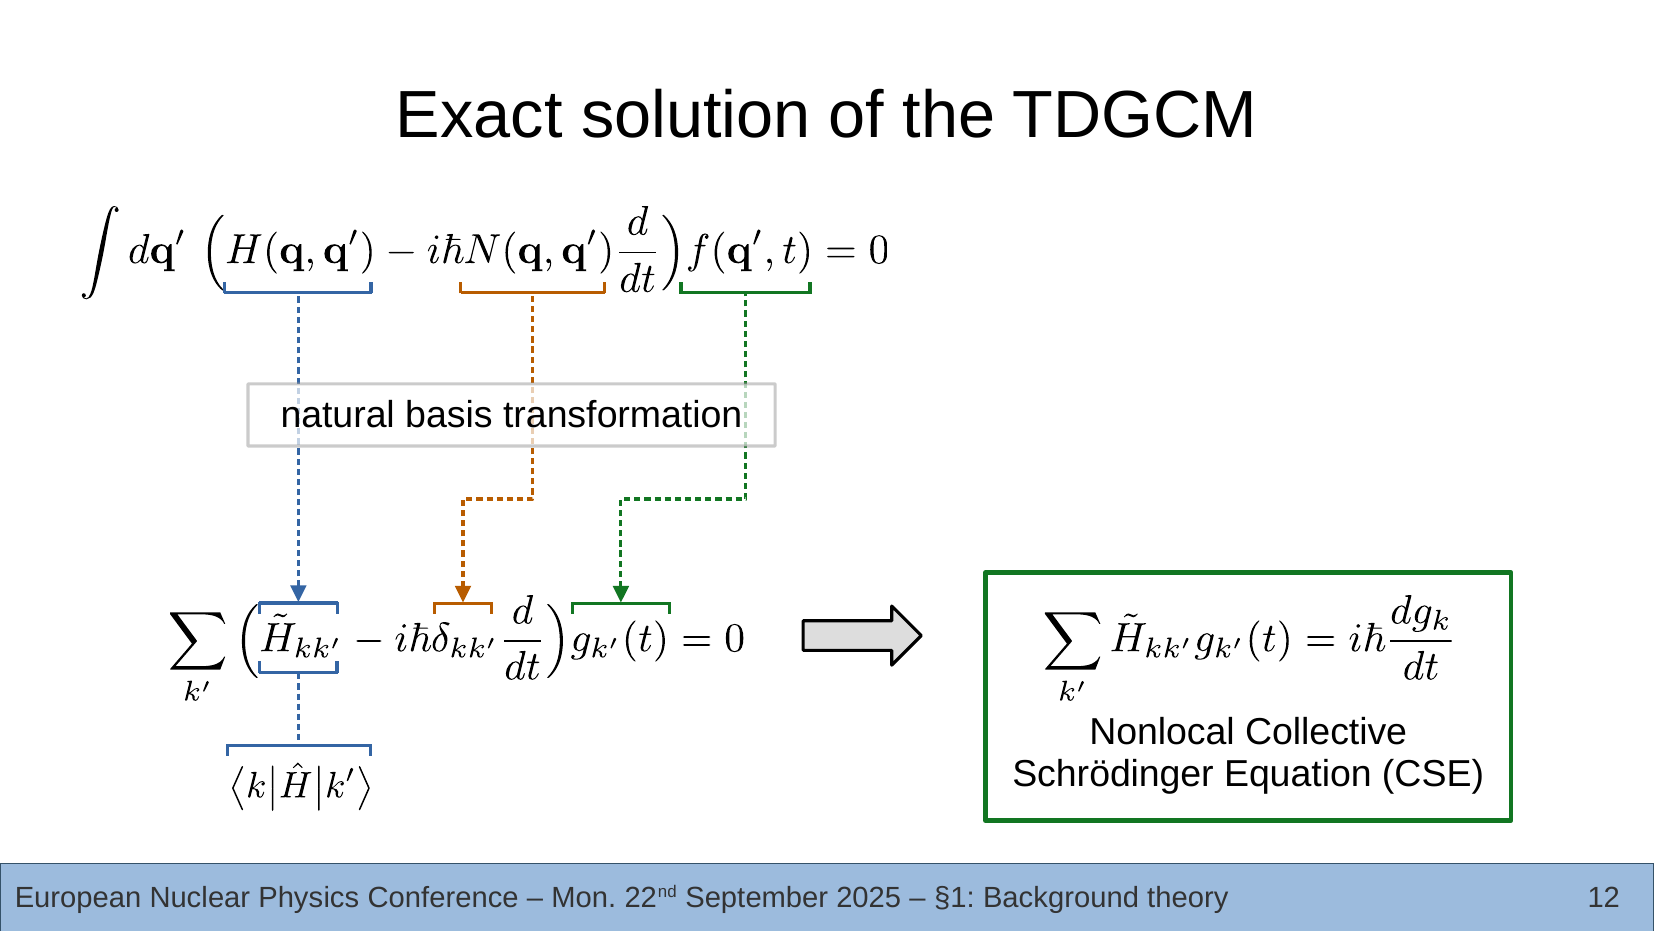

# Exact solution of the TDGCM
natural basis transformation
Nonlocal Collective Schrödinger Equation (CSE)
European Nuclear Physics Conference – Mon. 22nd September 2025 – §1: Background theory